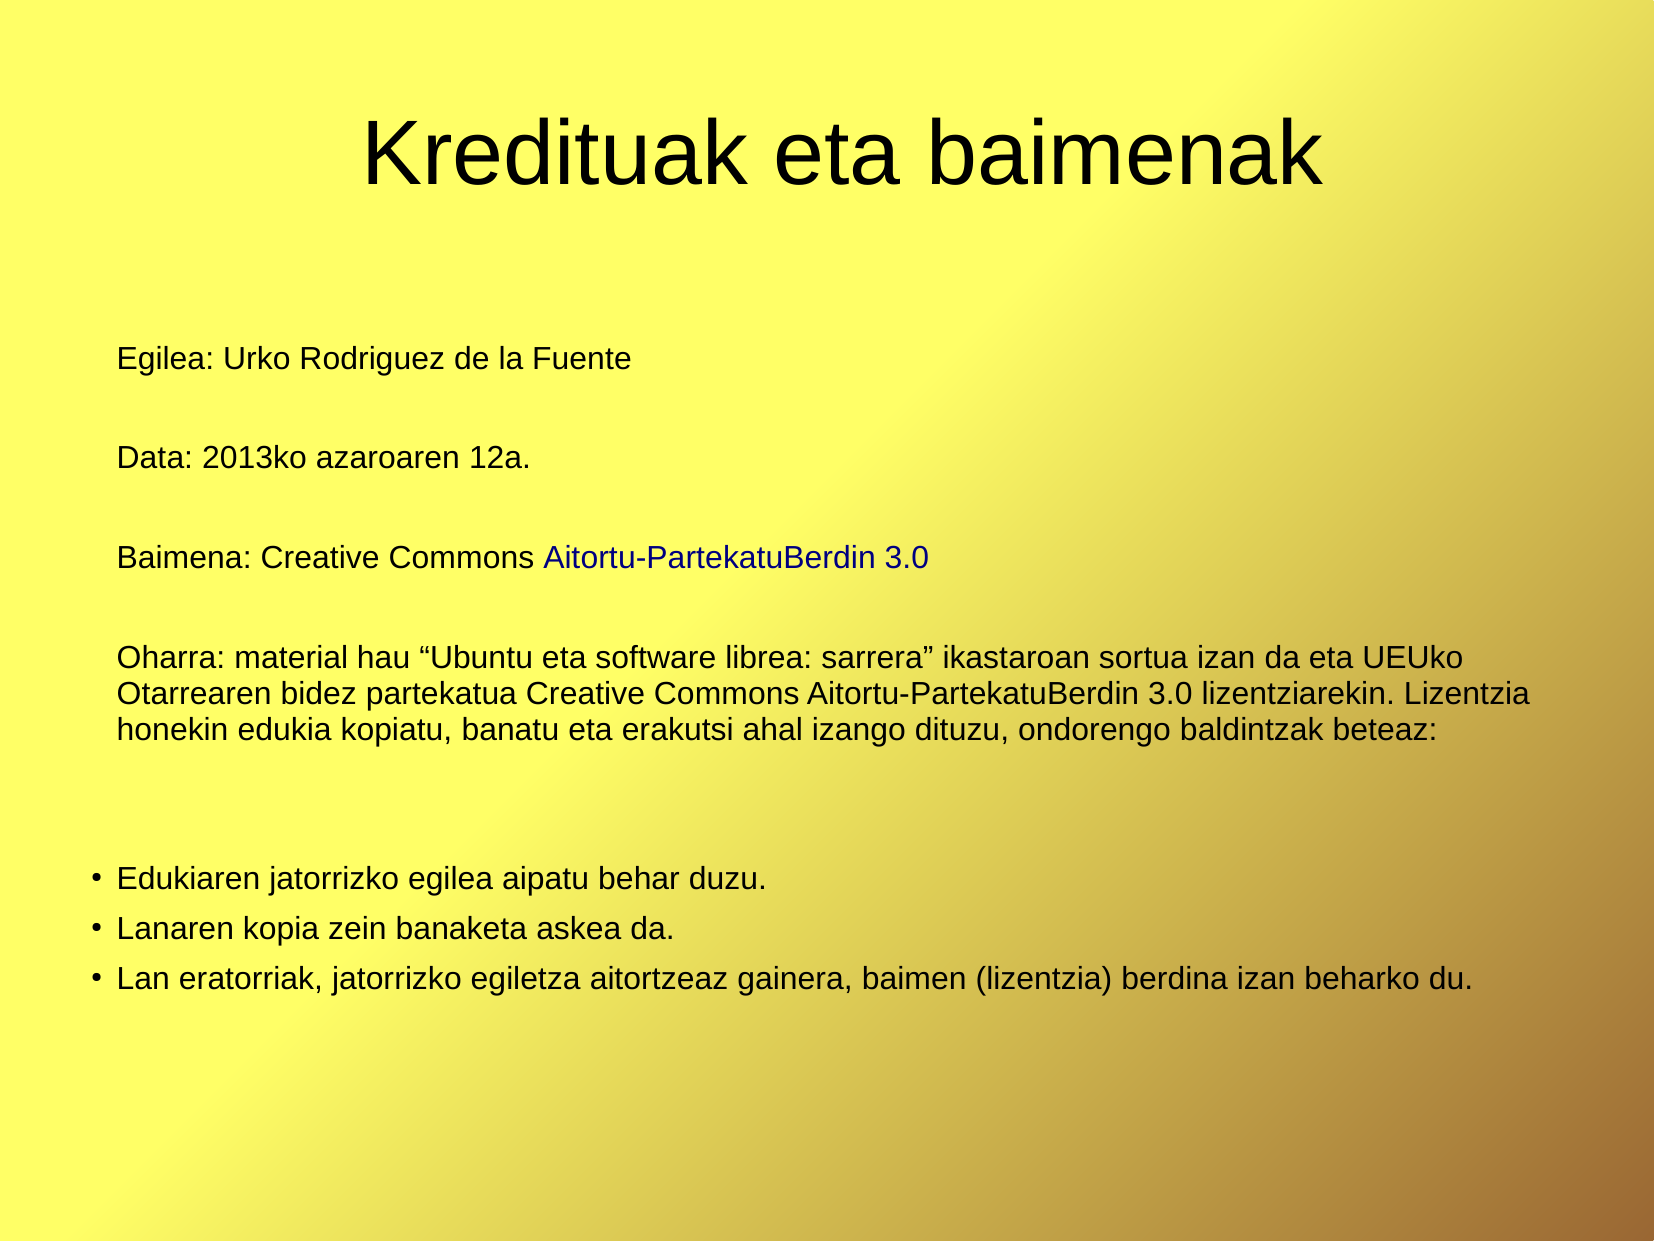

# Kredituak eta baimenak
Egilea: Urko Rodriguez de la Fuente
Data: 2013ko azaroaren 12a.
Baimena: Creative Commons Aitortu-PartekatuBerdin 3.0
Oharra: material hau “Ubuntu eta software librea: sarrera” ikastaroan sortua izan da eta UEUko Otarrearen bidez partekatua Creative Commons Aitortu-PartekatuBerdin 3.0 lizentziarekin. Lizentzia honekin edukia kopiatu, banatu eta erakutsi ahal izango dituzu, ondorengo baldintzak beteaz:
Edukiaren jatorrizko egilea aipatu behar duzu.
Lanaren kopia zein banaketa askea da.
Lan eratorriak, jatorrizko egiletza aitortzeaz gainera, baimen (lizentzia) berdina izan beharko du.